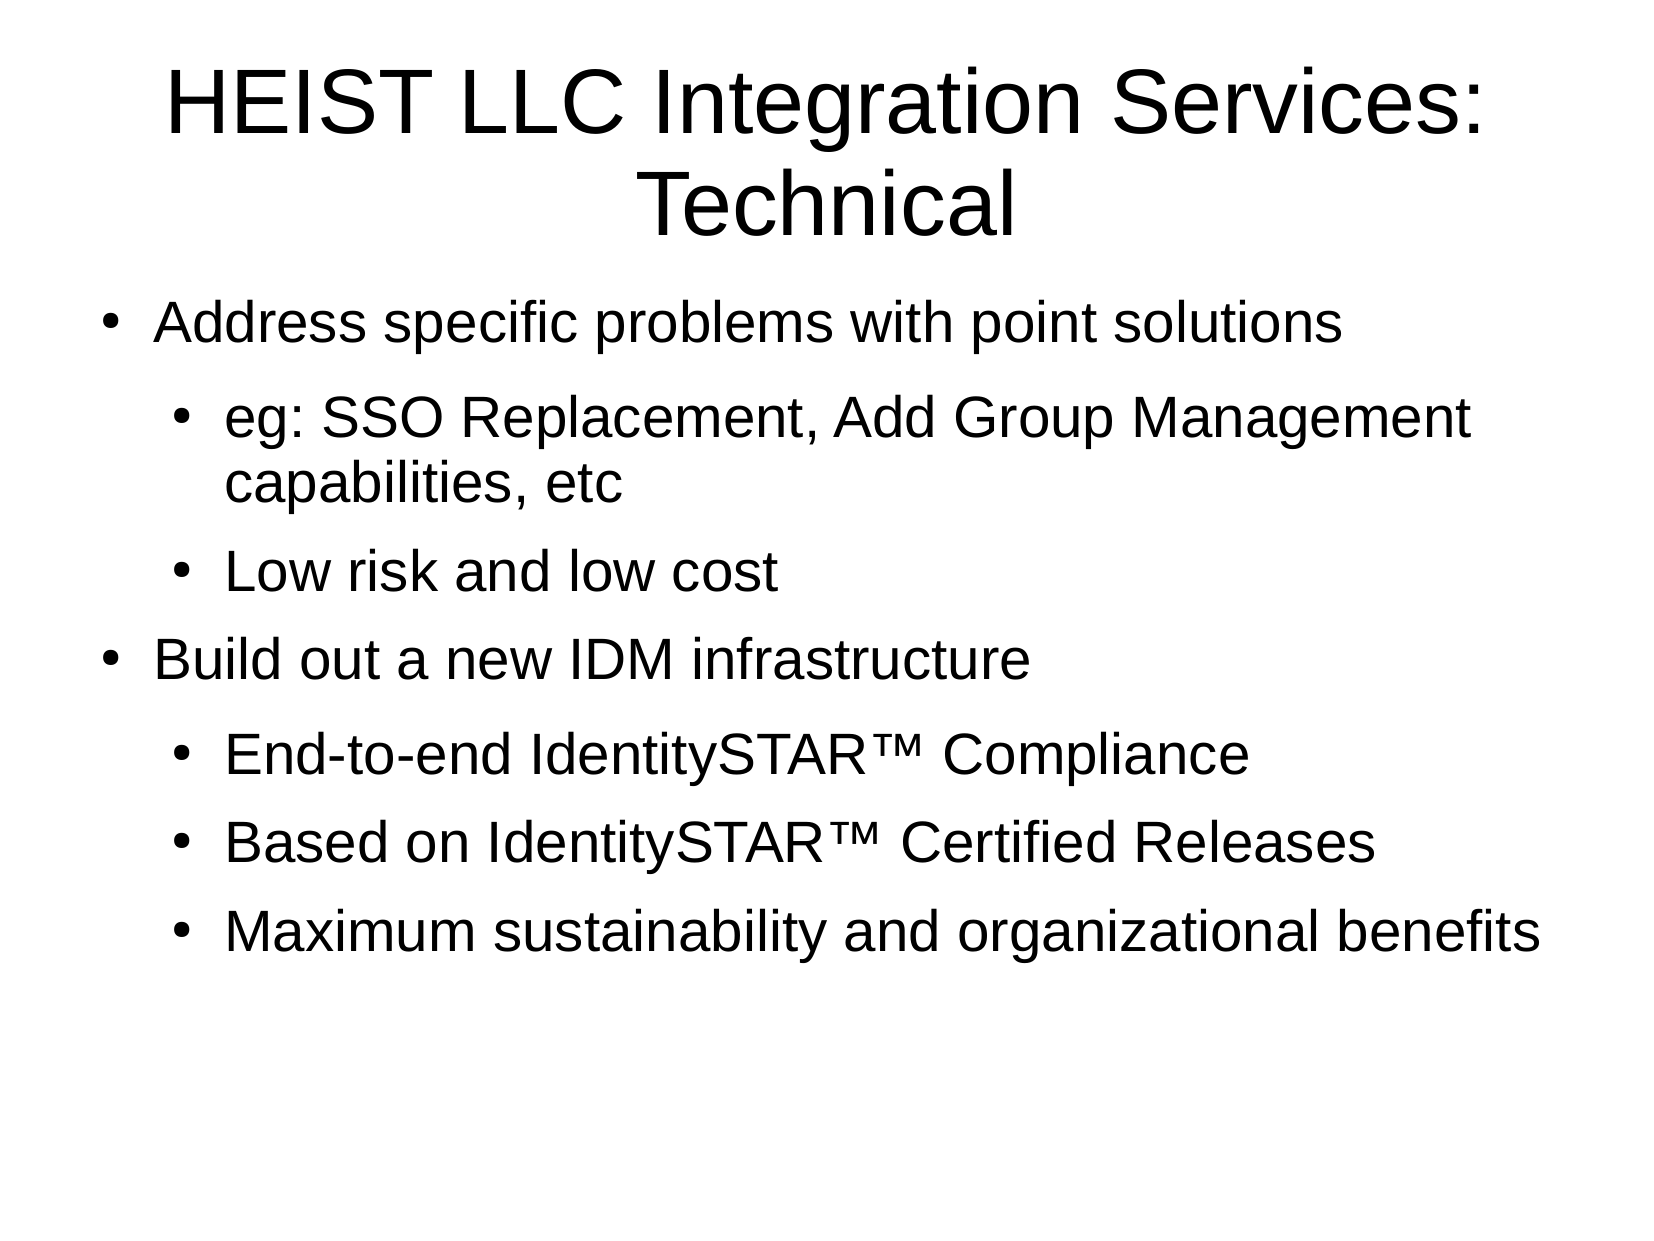

# HEIST LLC Integration Services: Technical
Address specific problems with point solutions
eg: SSO Replacement, Add Group Management capabilities, etc
Low risk and low cost
Build out a new IDM infrastructure
End-to-end IdentitySTAR™ Compliance
Based on IdentitySTAR™ Certified Releases
Maximum sustainability and organizational benefits